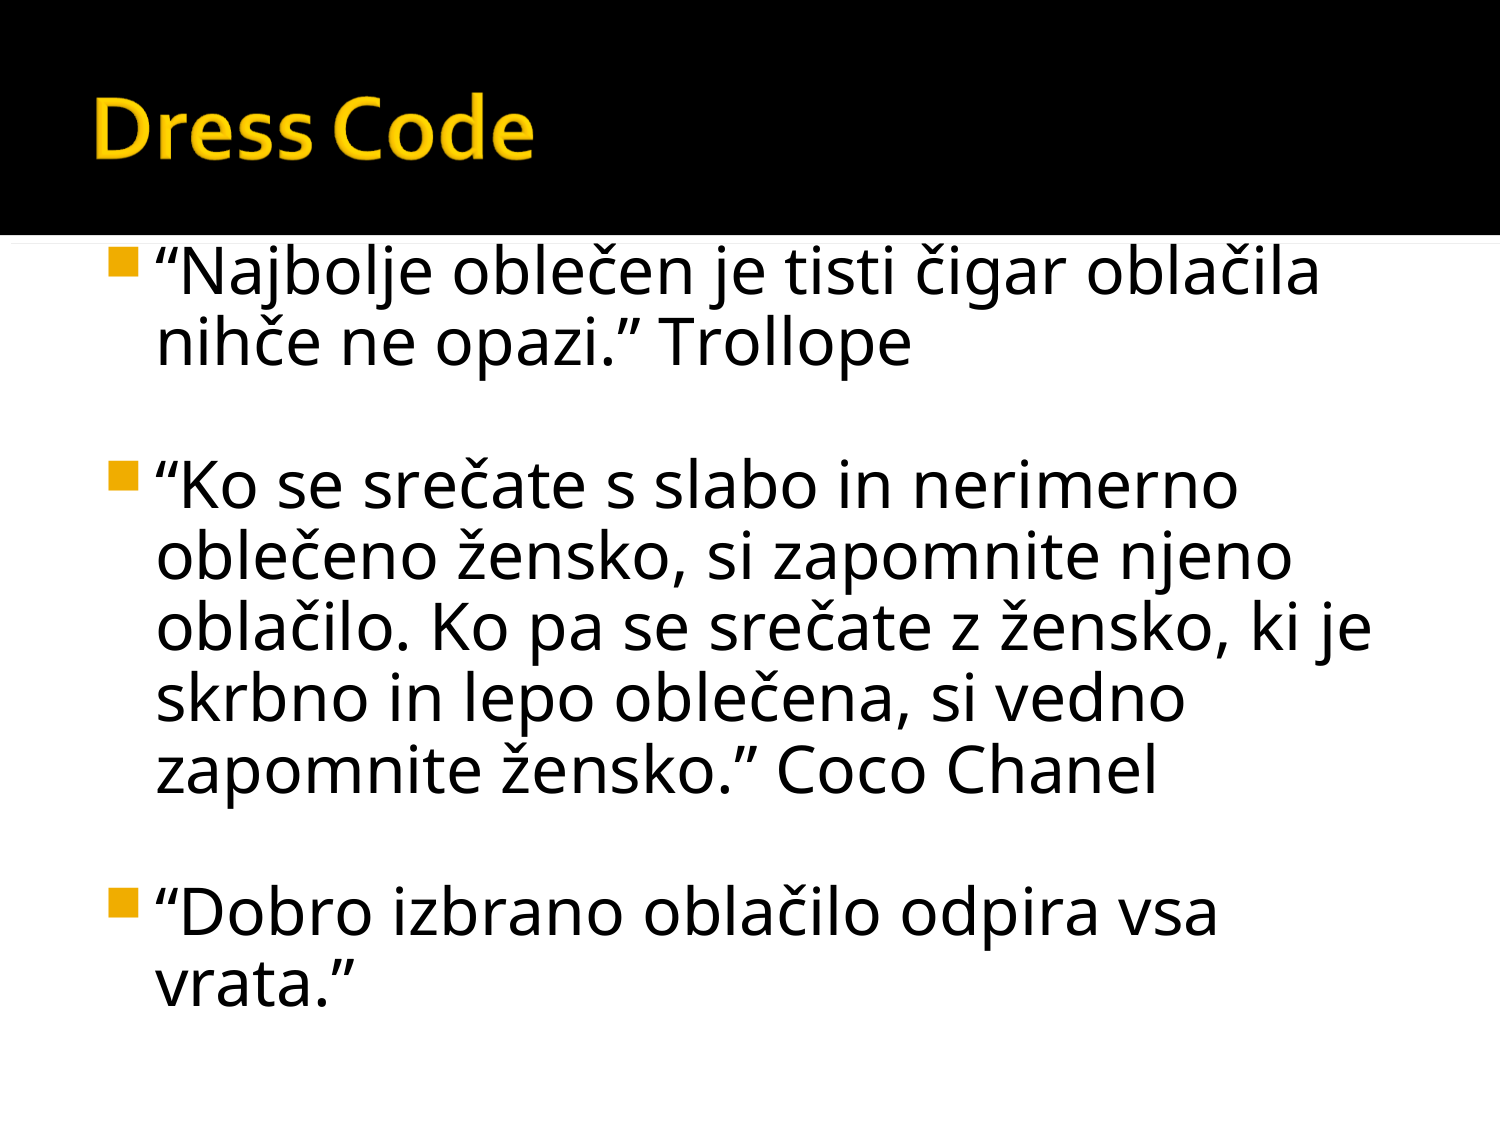

# “Najbolje oblečen je tisti čigar oblačila nihče ne opazi.” Trollope
“Ko se srečate s slabo in nerimerno oblečeno žensko, si zapomnite njeno oblačilo. Ko pa se srečate z žensko, ki je skrbno in lepo oblečena, si vedno zapomnite žensko.” Coco Chanel
“Dobro izbrano oblačilo odpira vsa vrata.”